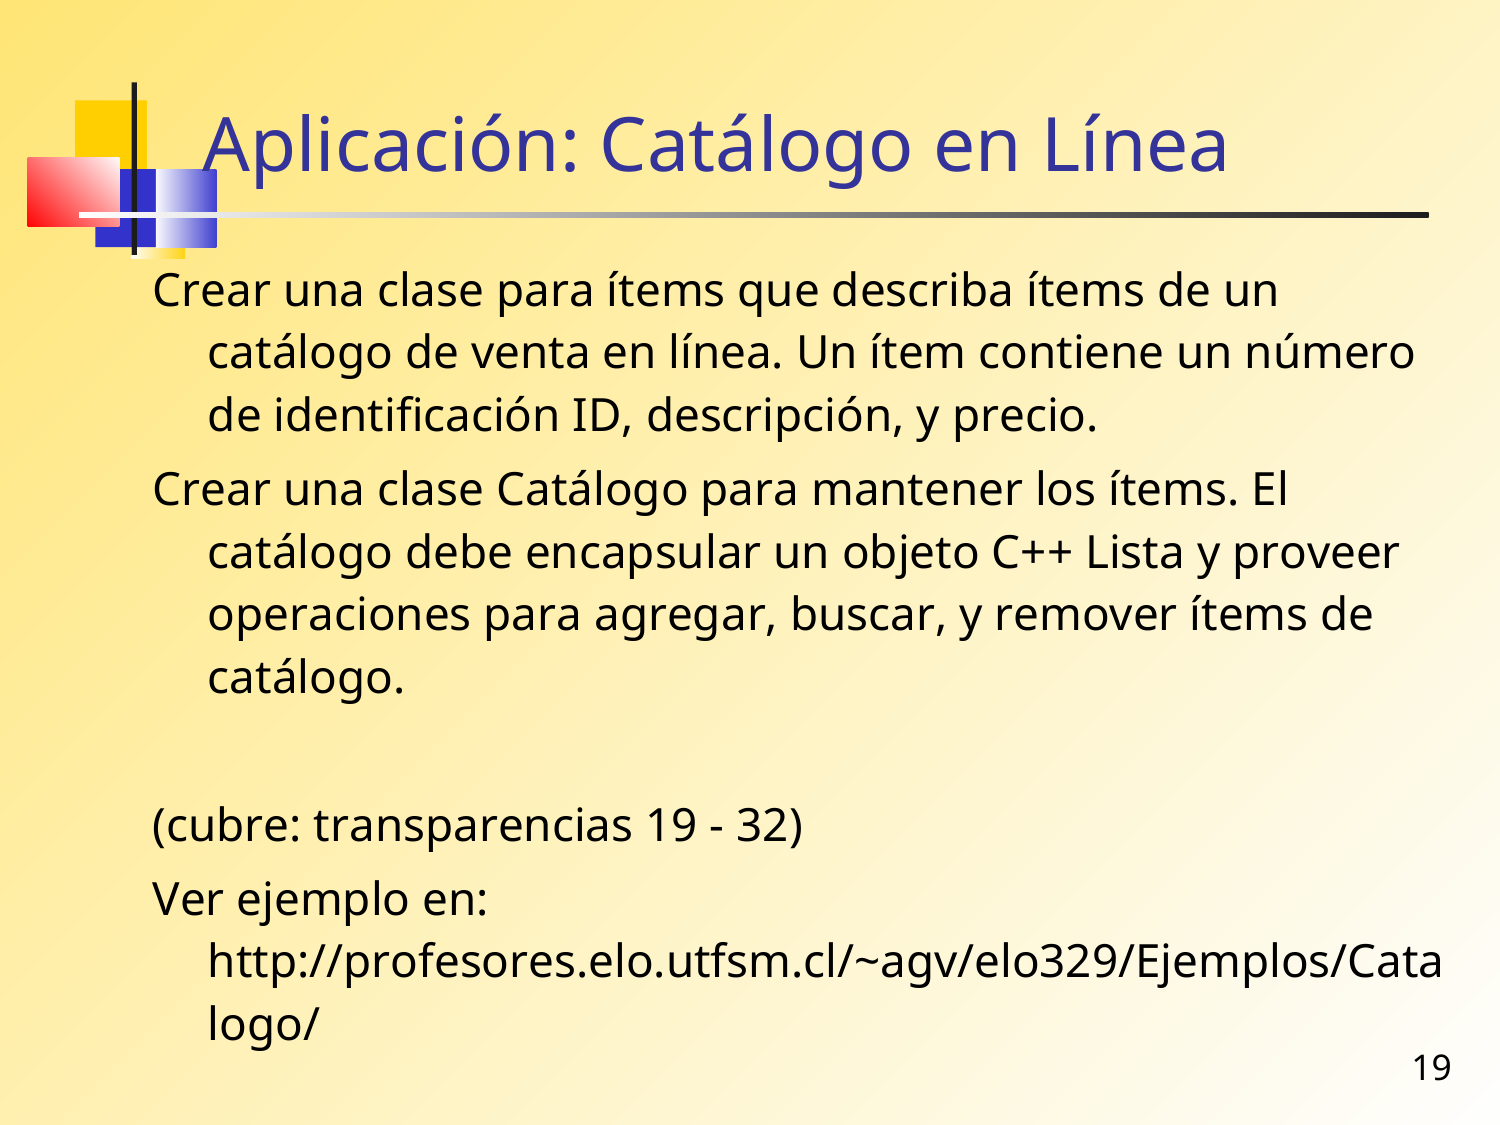

# Aplicación: Catálogo en Línea
Crear una clase para ítems que describa ítems de un catálogo de venta en línea. Un ítem contiene un número de identificación ID, descripción, y precio.
Crear una clase Catálogo para mantener los ítems. El catálogo debe encapsular un objeto C++ Lista y proveer operaciones para agregar, buscar, y remover ítems de catálogo.
(cubre: transparencias 19 - 32)
Ver ejemplo en: http://profesores.elo.utfsm.cl/~agv/elo329/Ejemplos/Catalogo/
19